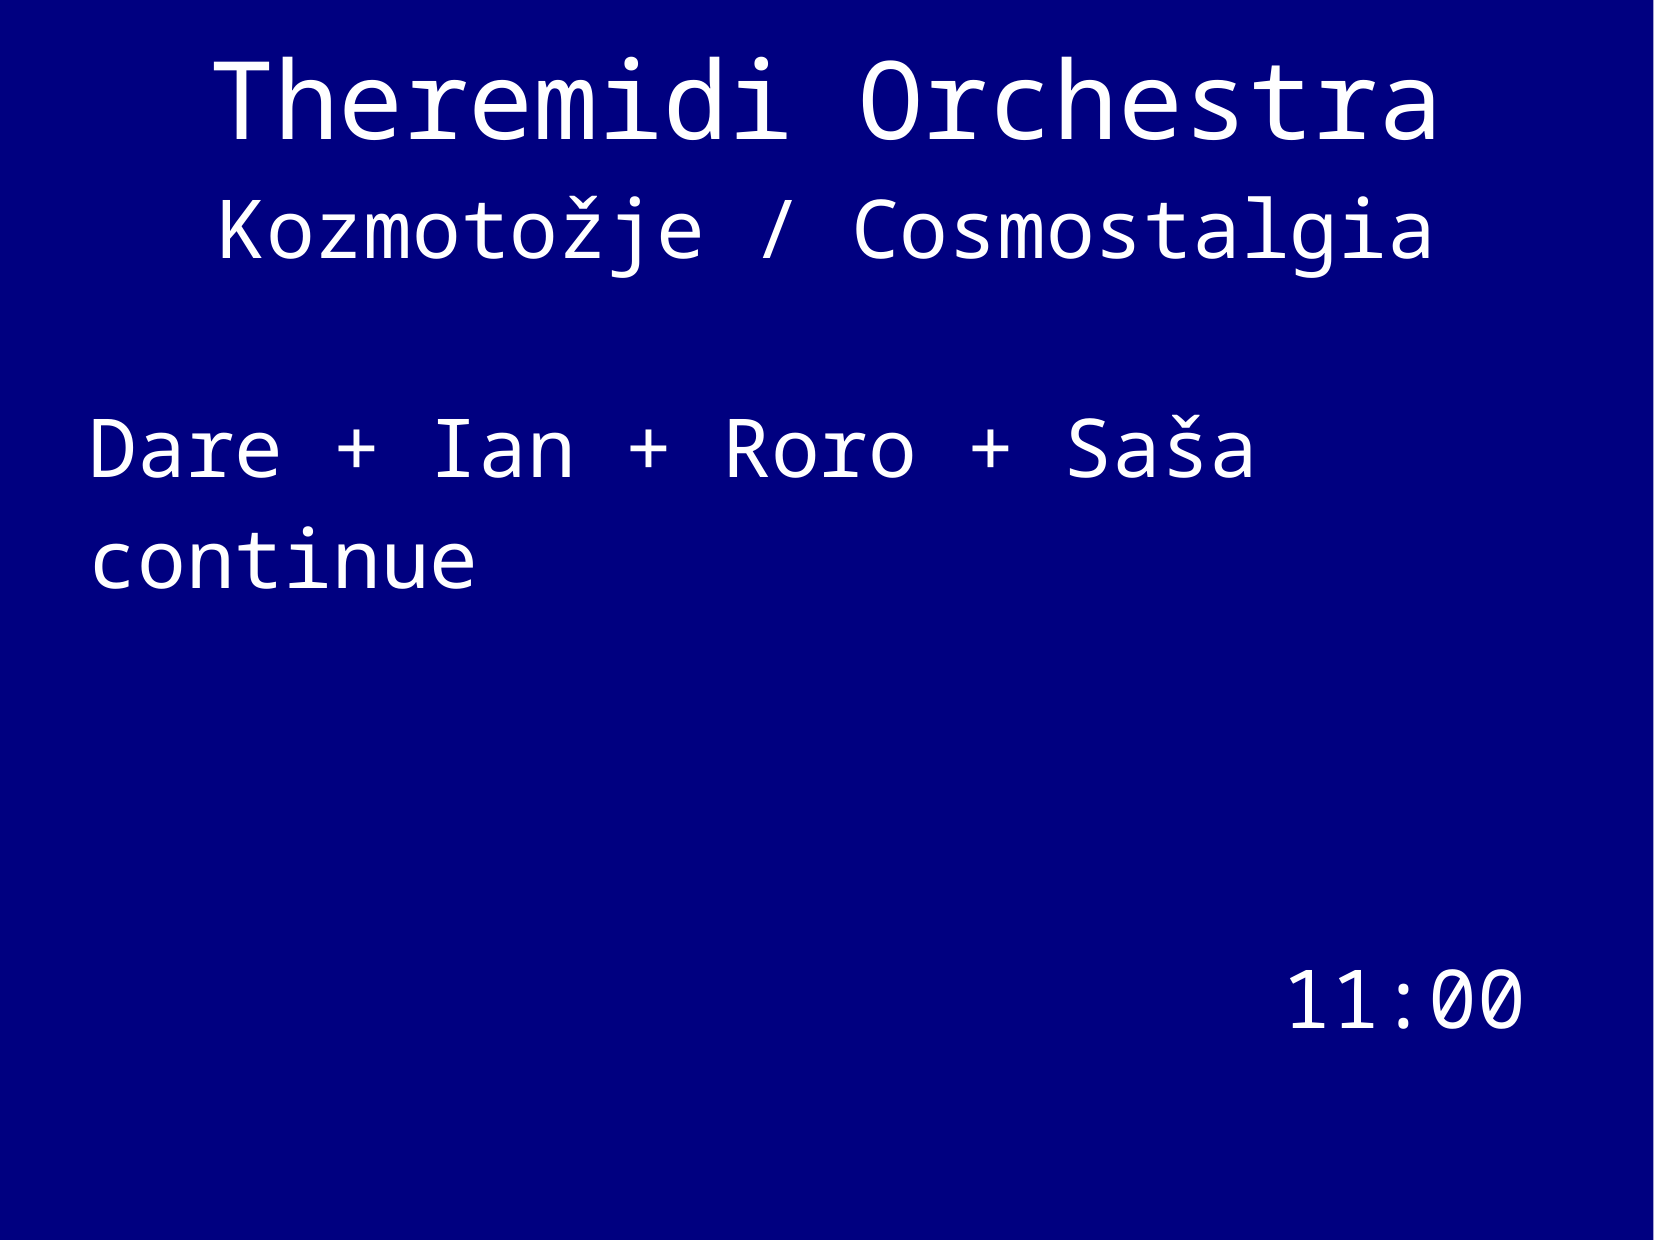

# Theremidi Orchestra Kozmotožje / Cosmostalgia
Dare + Ian + Roro + Saša
continue
11:00